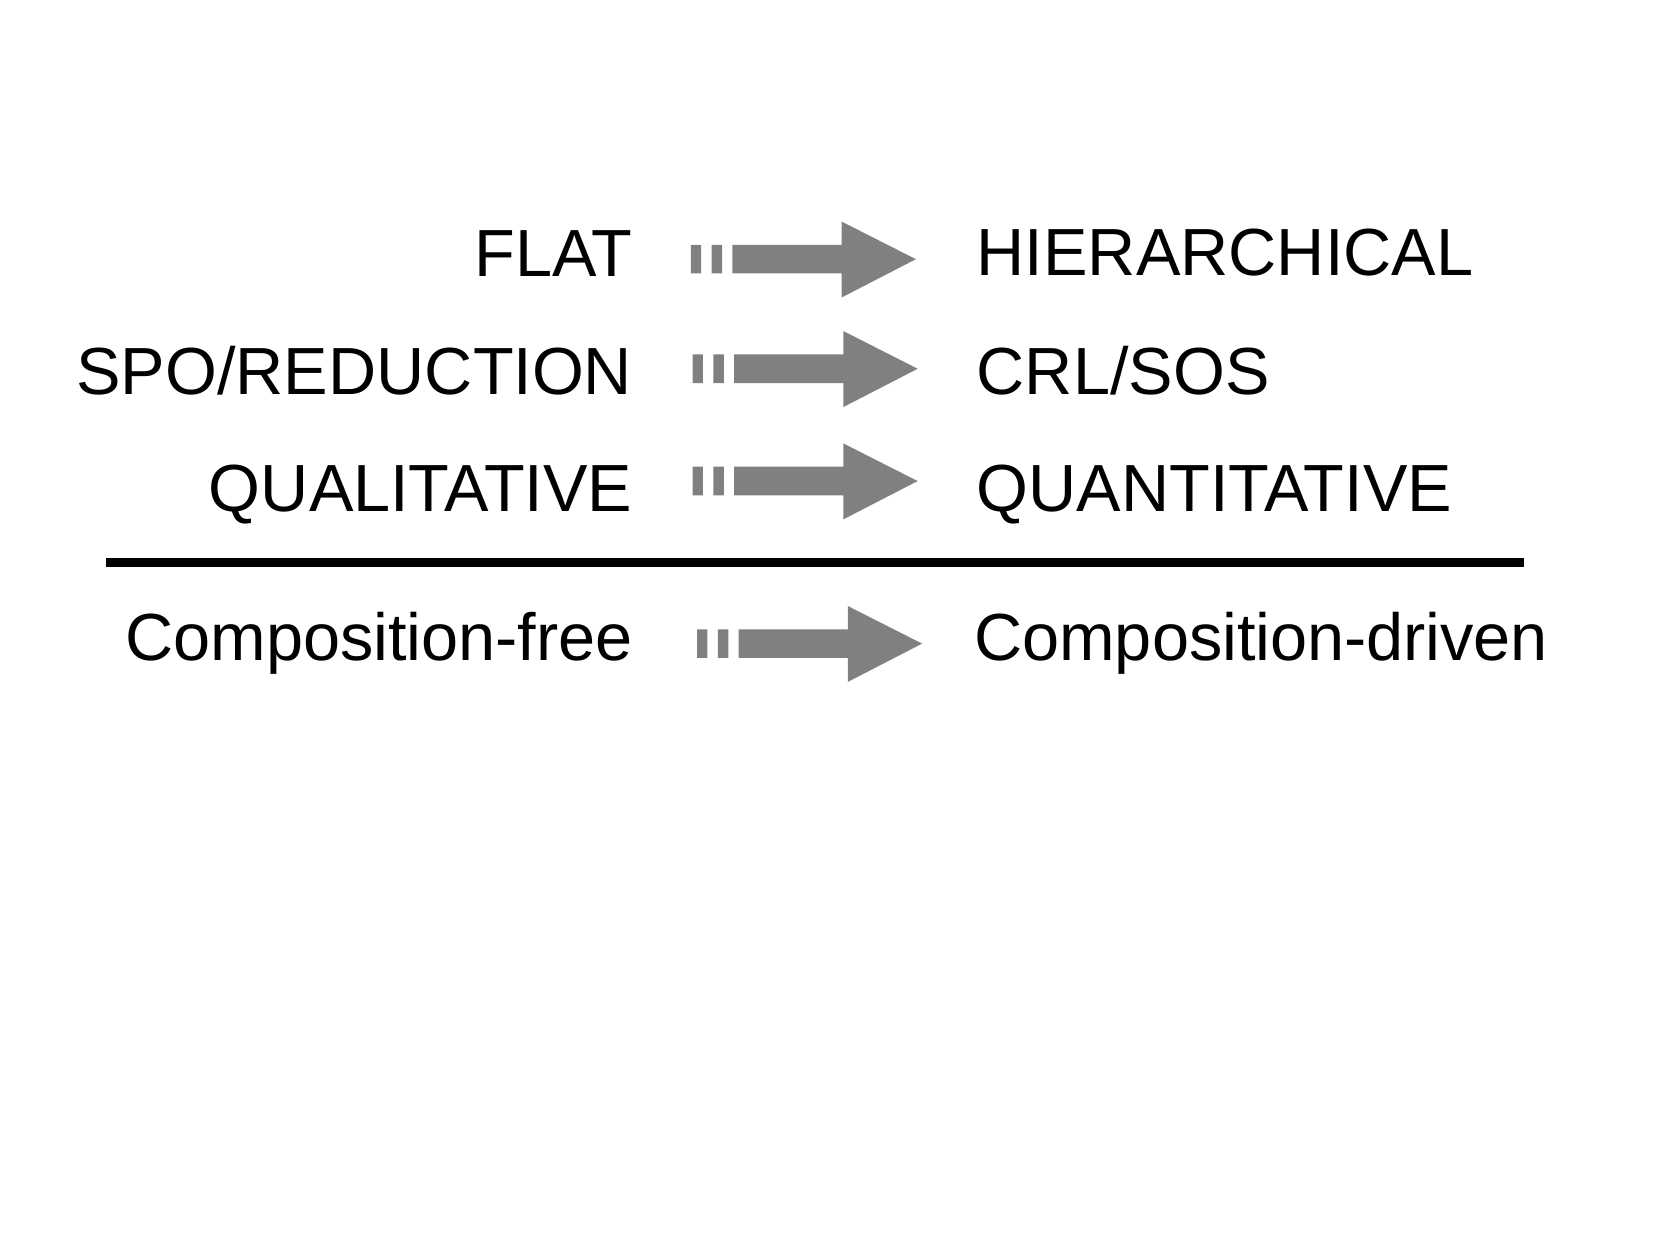

HIERARCHICAL
FLAT
SPO/REDUCTION
CRL/SOS
QUALITATIVE
QUANTITATIVE
Composition-free
Composition-driven